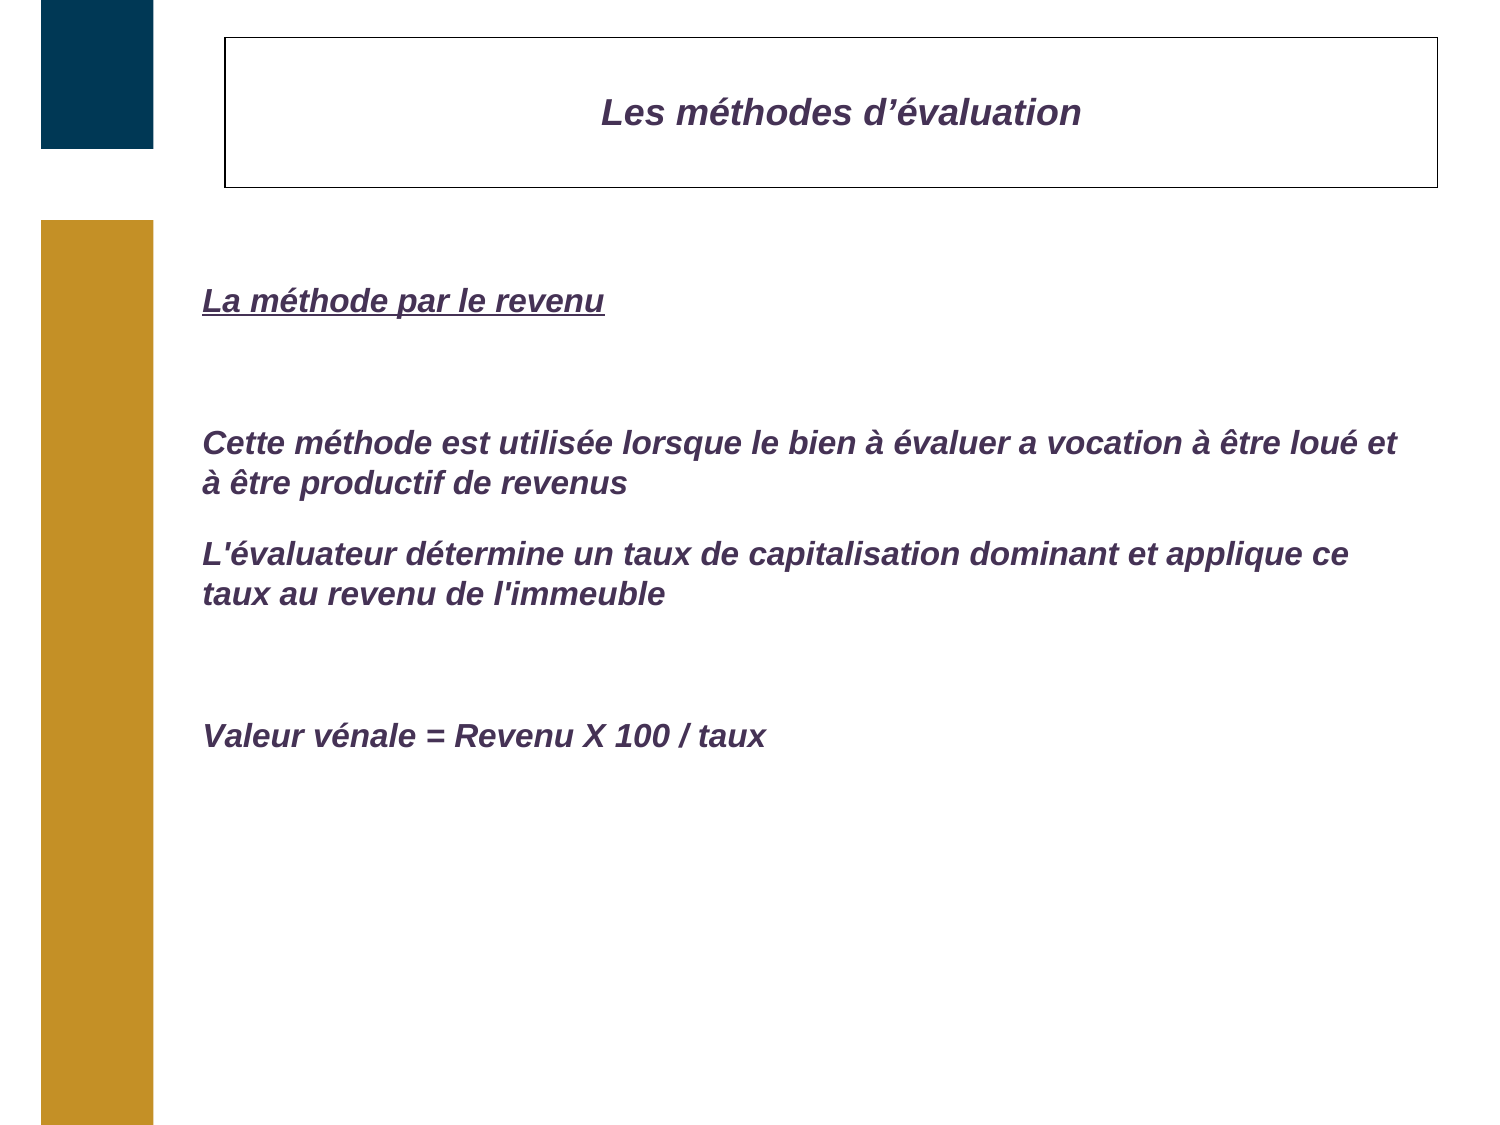

Les méthodes d’évaluation
La méthode par le revenu
Cette méthode est utilisée lorsque le bien à évaluer a vocation à être loué et à être productif de revenus
L'évaluateur détermine un taux de capitalisation dominant et applique ce taux au revenu de l'immeuble
Valeur vénale = Revenu X 100 / taux
16